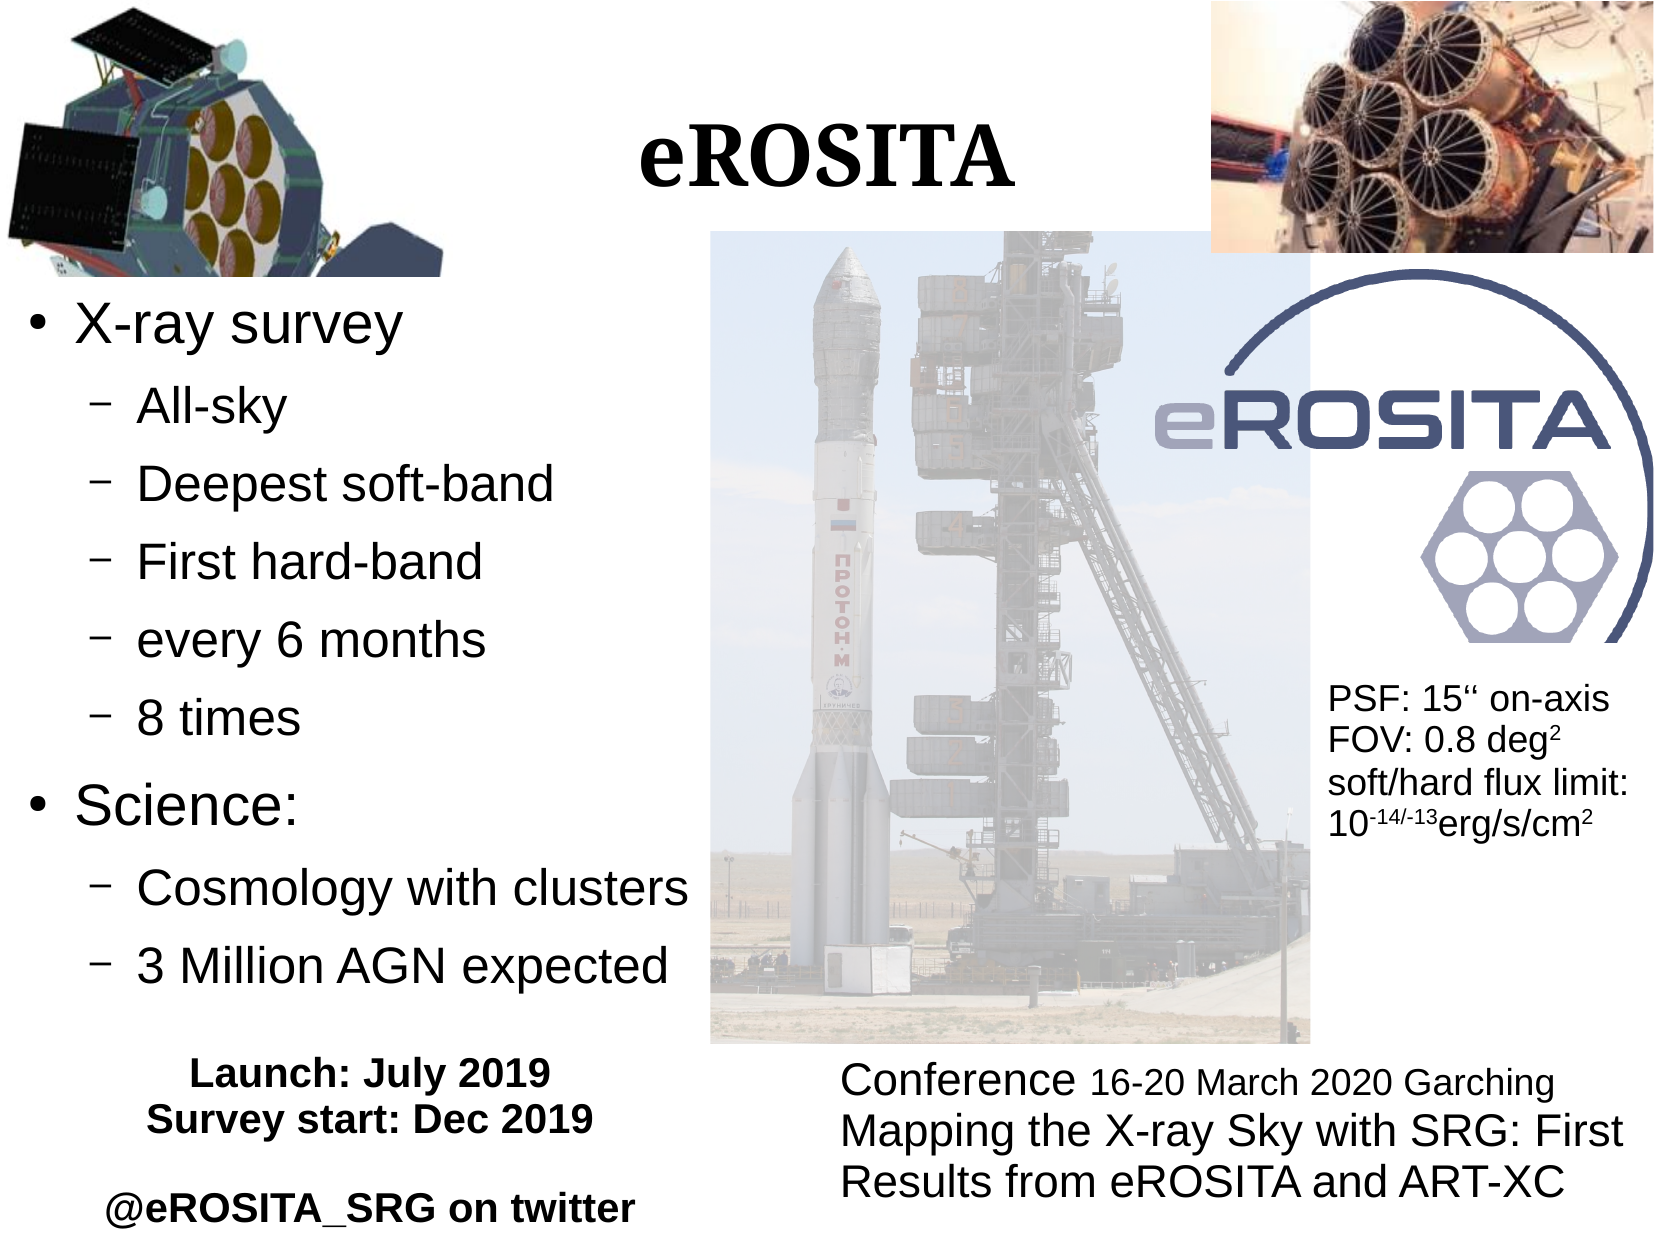

# eROSITA
X-ray survey
All-sky
Deepest soft-band
First hard-band
every 6 months
8 times
Science:
Cosmology with clusters
3 Million AGN expected
PSF: 15‘‘ on-axis
FOV: 0.8 deg2
soft/hard flux limit:
10-14/-13erg/s/cm2
Launch: July 2019
Survey start: Dec 2019
@eROSITA_SRG on twitter
Conference 16-20 March 2020 Garching
Mapping the X-ray Sky with SRG: First Results from eROSITA and ART-XC